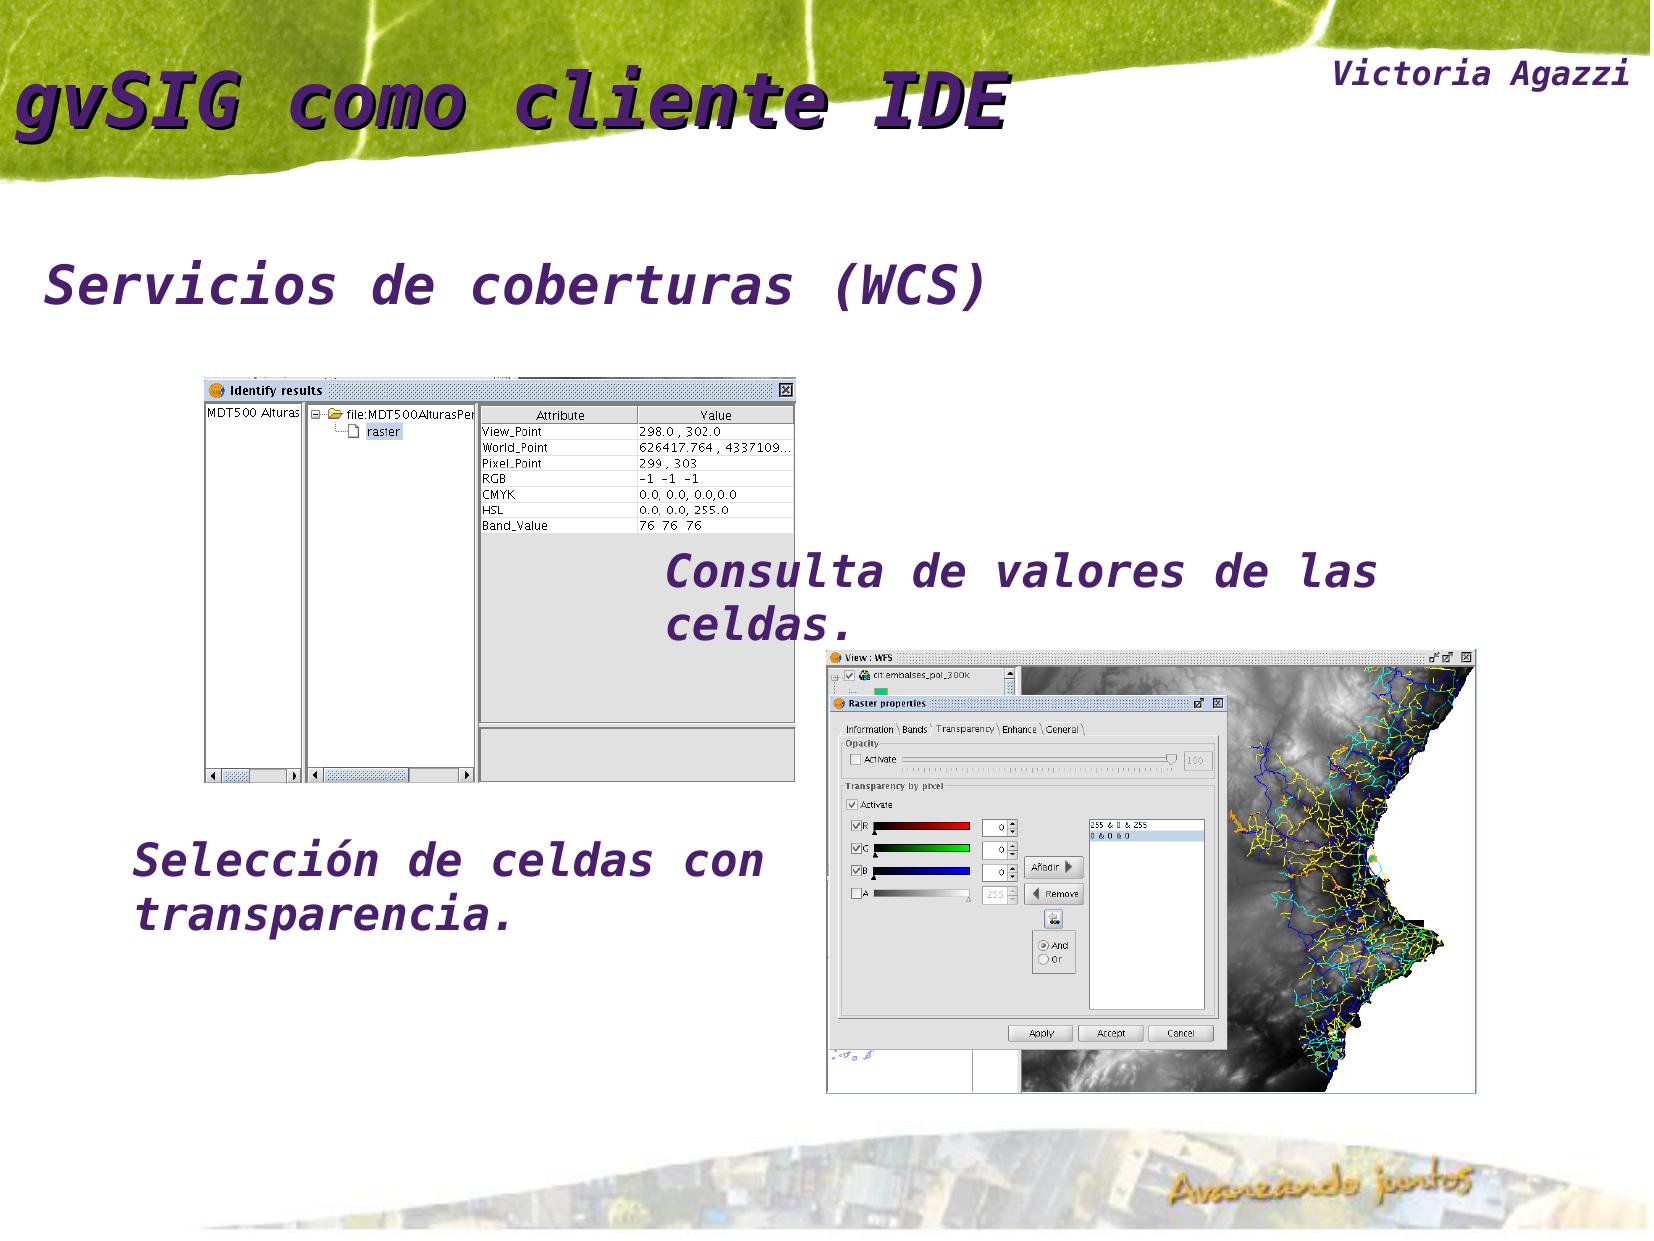

gvSIG como cliente IDE
Victoria Agazzi
Servicios de coberturas (WCS)
Consulta de valores de las celdas.
Selección de celdas con transparencia.